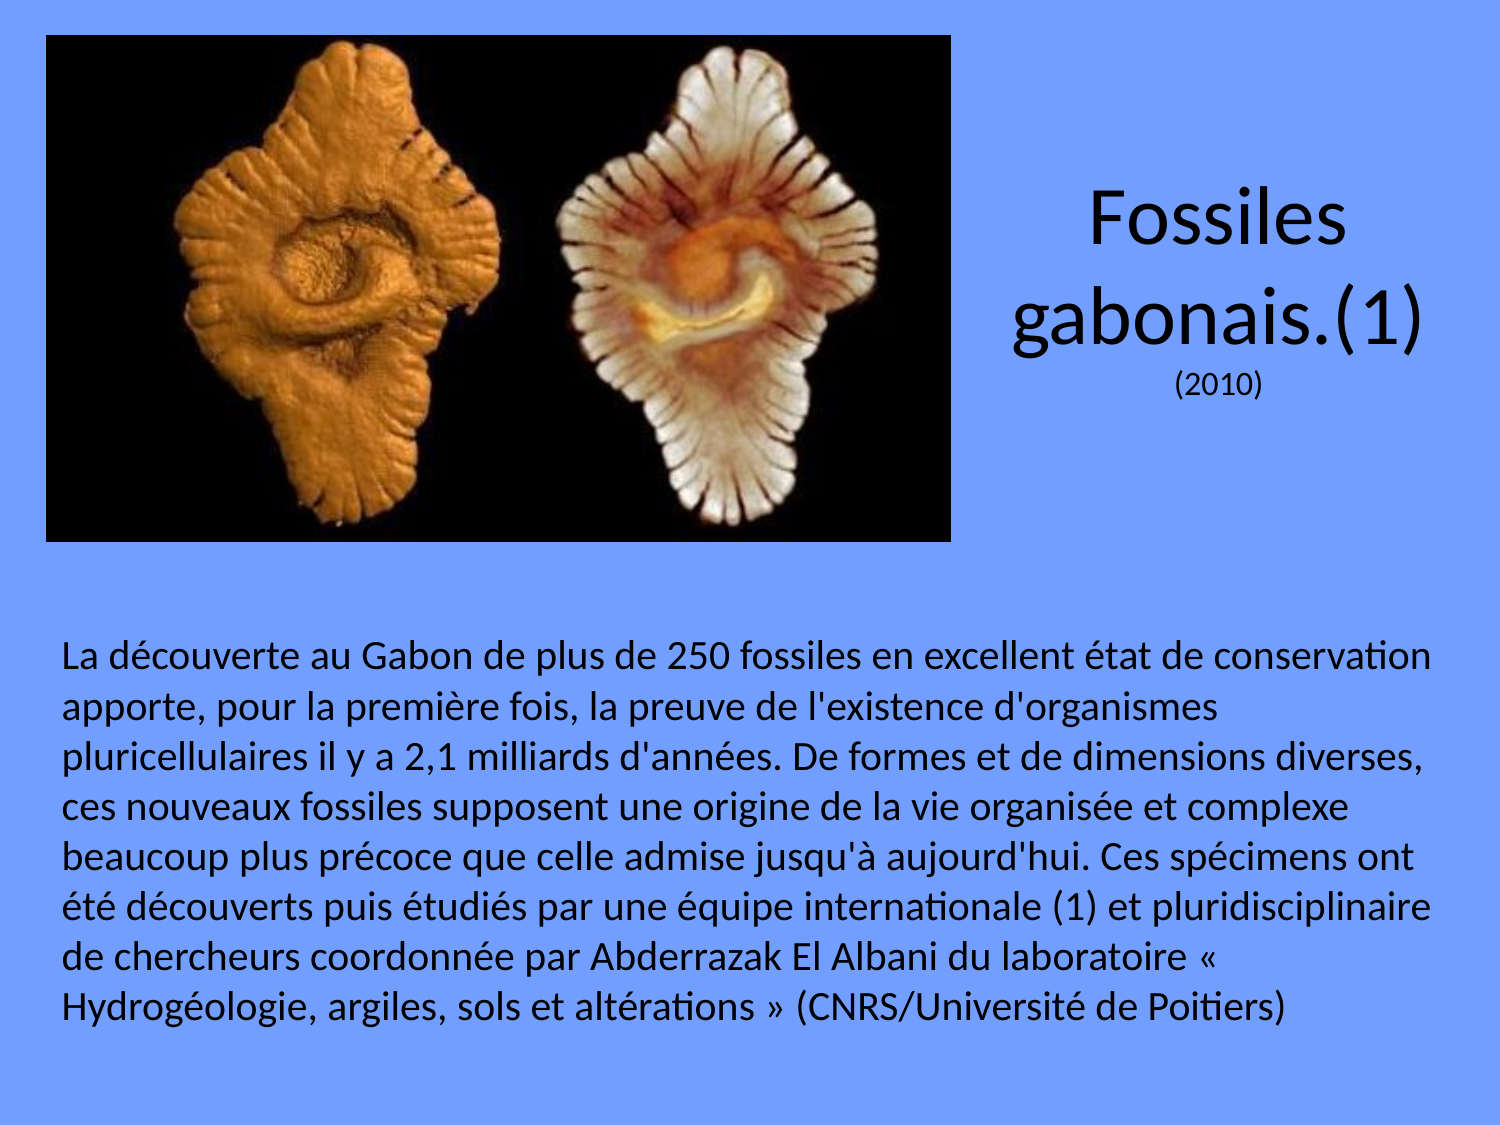

Fossiles gabonais.(1) (2010)
La découverte au Gabon de plus de 250 fossiles en excellent état de conservation apporte, pour la première fois, la preuve de l'existence d'organismes pluricellulaires il y a 2,1 milliards d'années. De formes et de dimensions diverses, ces nouveaux fossiles supposent une origine de la vie organisée et complexe beaucoup plus précoce que celle admise jusqu'à aujourd'hui. Ces spécimens ont été découverts puis étudiés par une équipe internationale (1) et pluridisciplinaire de chercheurs coordonnée par Abderrazak El Albani du laboratoire « Hydrogéologie, argiles, sols et altérations » (CNRS/Université de Poitiers)